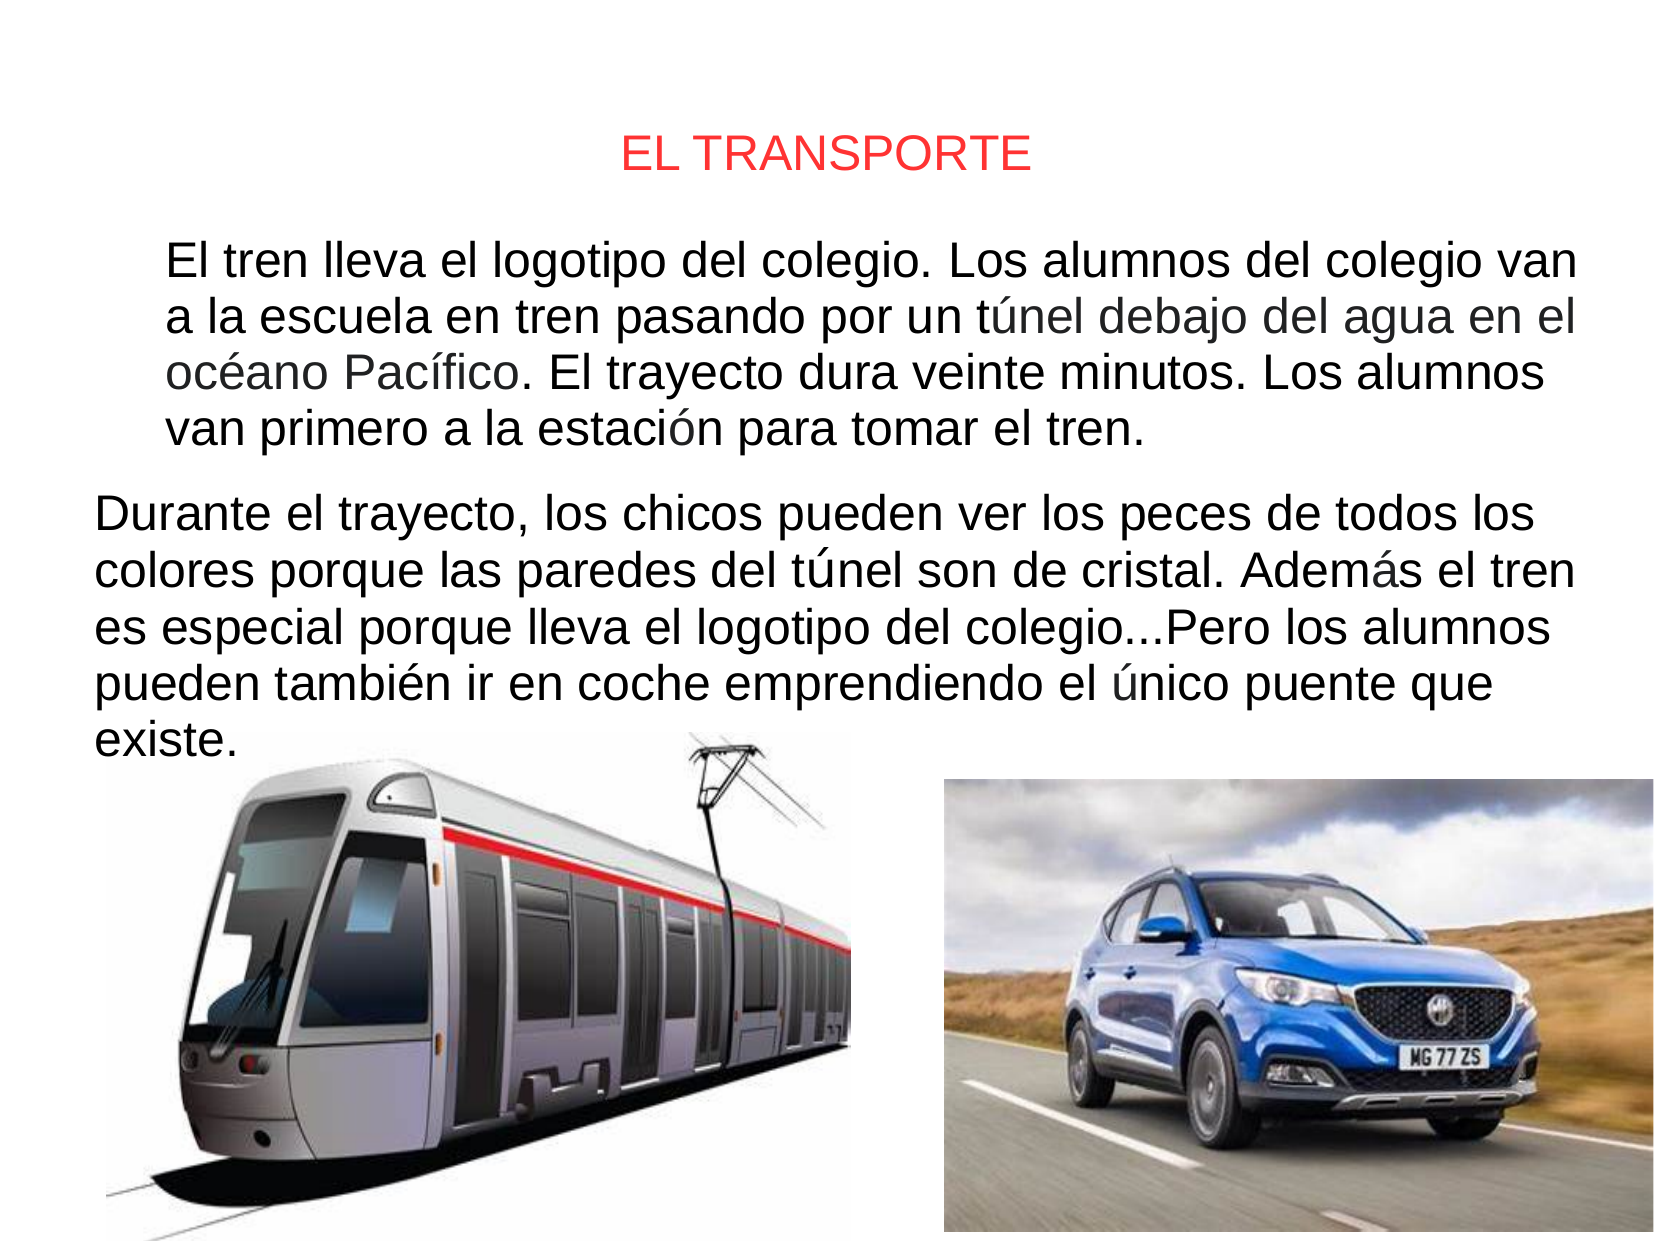

# EL TRANSPORTE
El tren lleva el logotipo del colegio. Los alumnos del colegio van a la escuela en tren pasando por un túnel debajo del agua en el océano Pacífico. El trayecto dura veinte minutos. Los alumnos van primero a la estación para tomar el tren.
Durante el trayecto, los chicos pueden ver los peces de todos los colores porque las paredes del túnel son de cristal. Además el tren es especial porque lleva el logotipo del colegio...Pero los alumnos pueden también ir en coche emprendiendo el único puente que existe.